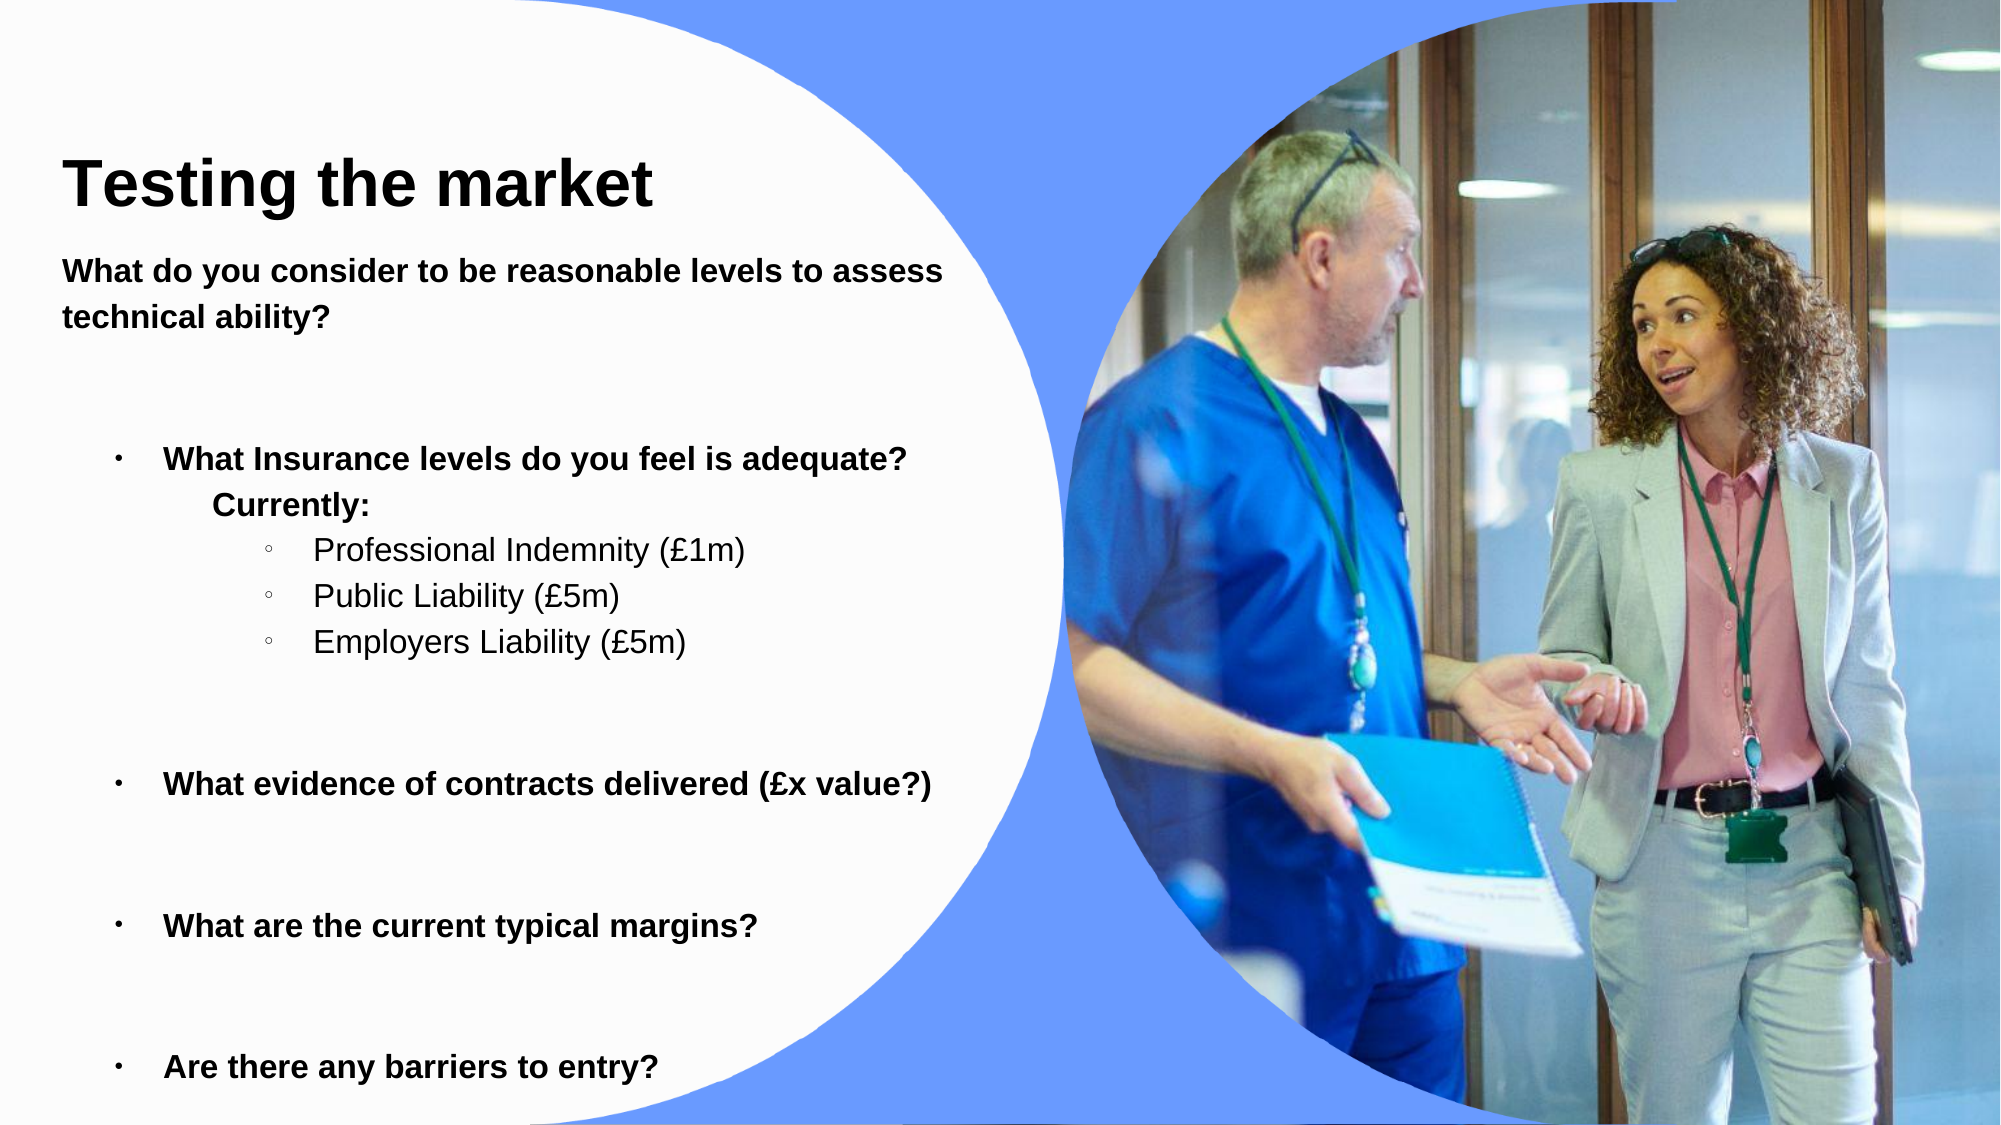

Testing the market
# What do you consider to be reasonable levels to assess technical ability?
What Insurance levels do you feel is adequate? Currently:
Professional Indemnity (£1m)
Public Liability (£5m)
Employers Liability (£5m)
What evidence of contracts delivered (£x value?)
What are the current typical margins?
Are there any barriers to entry?